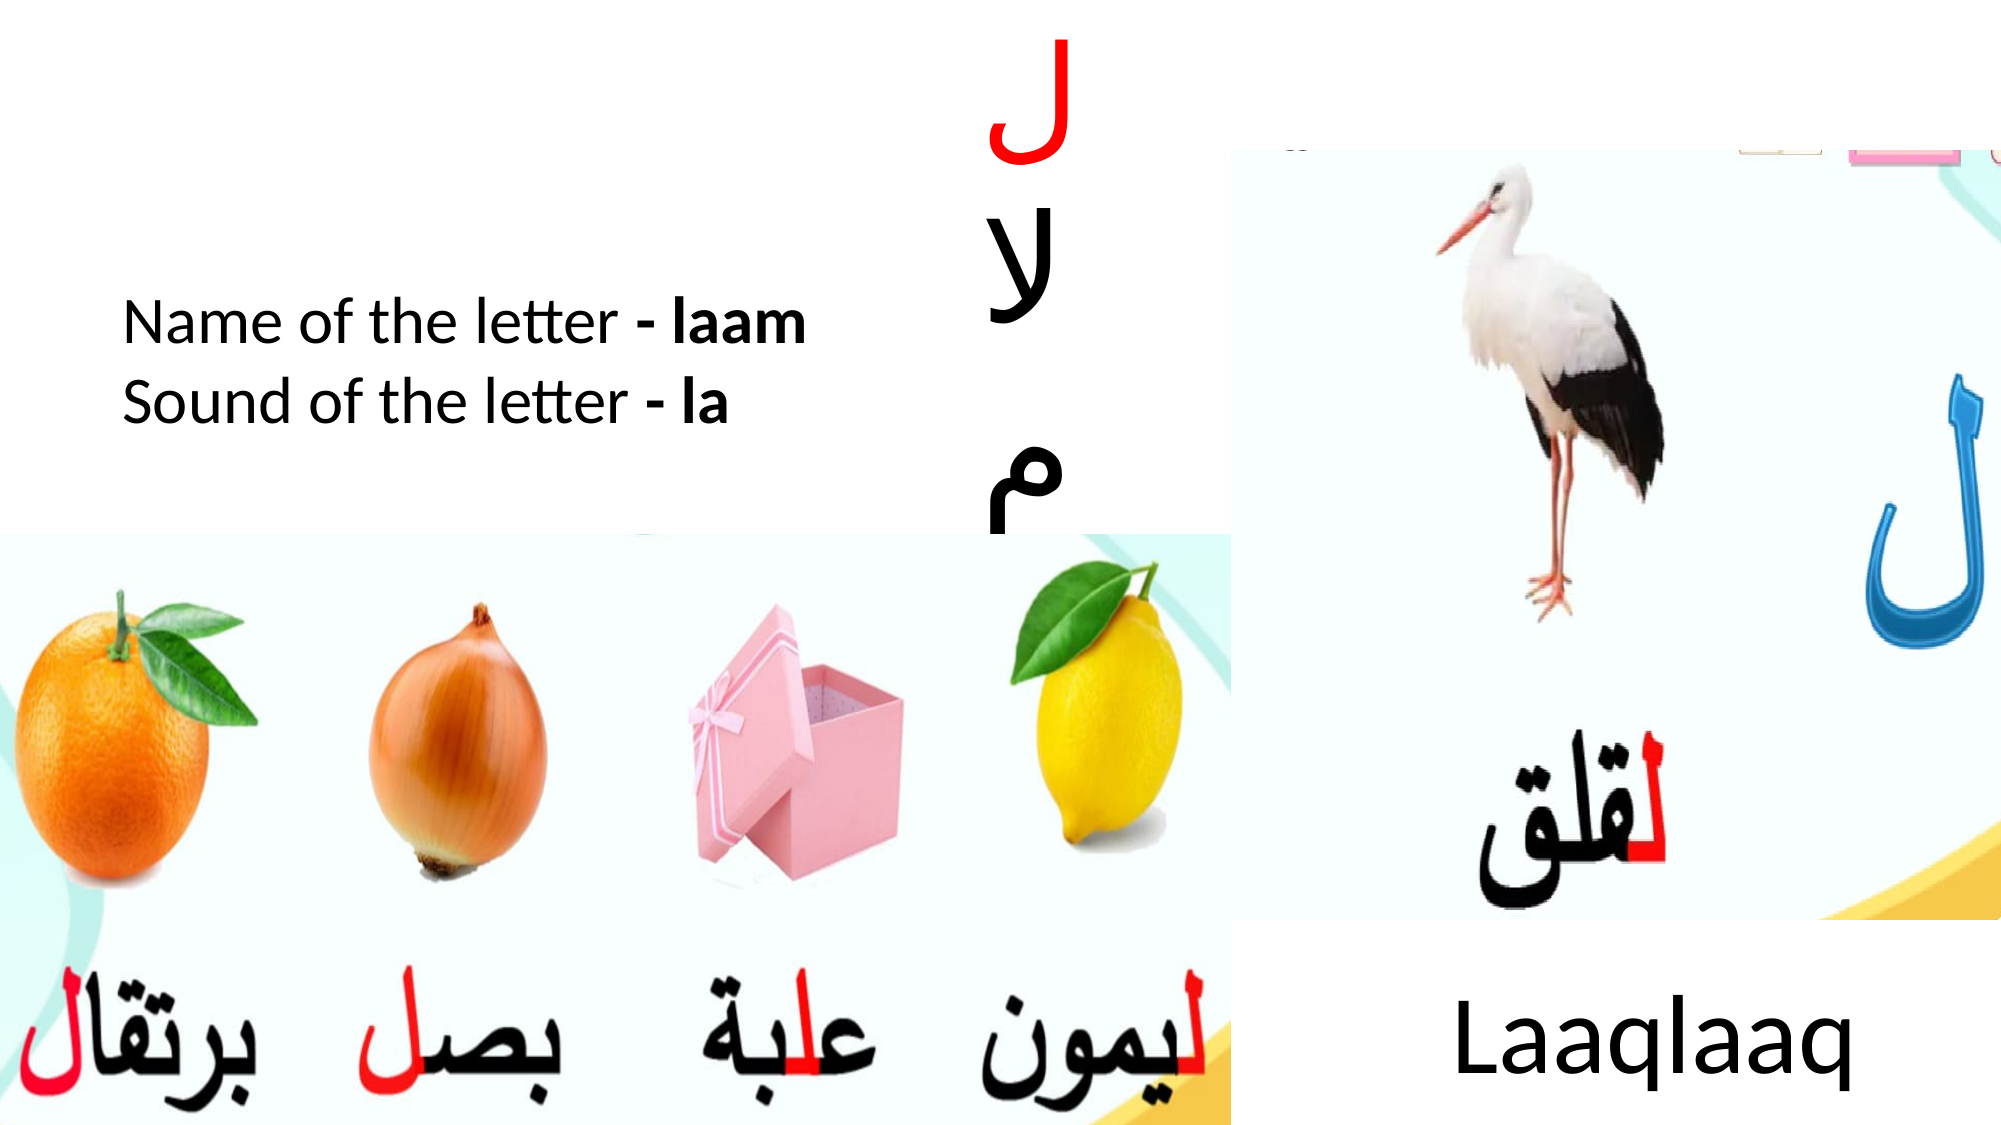

ل
لام
Name of the letter - laam
Sound of the letter - la
Laaqlaaq